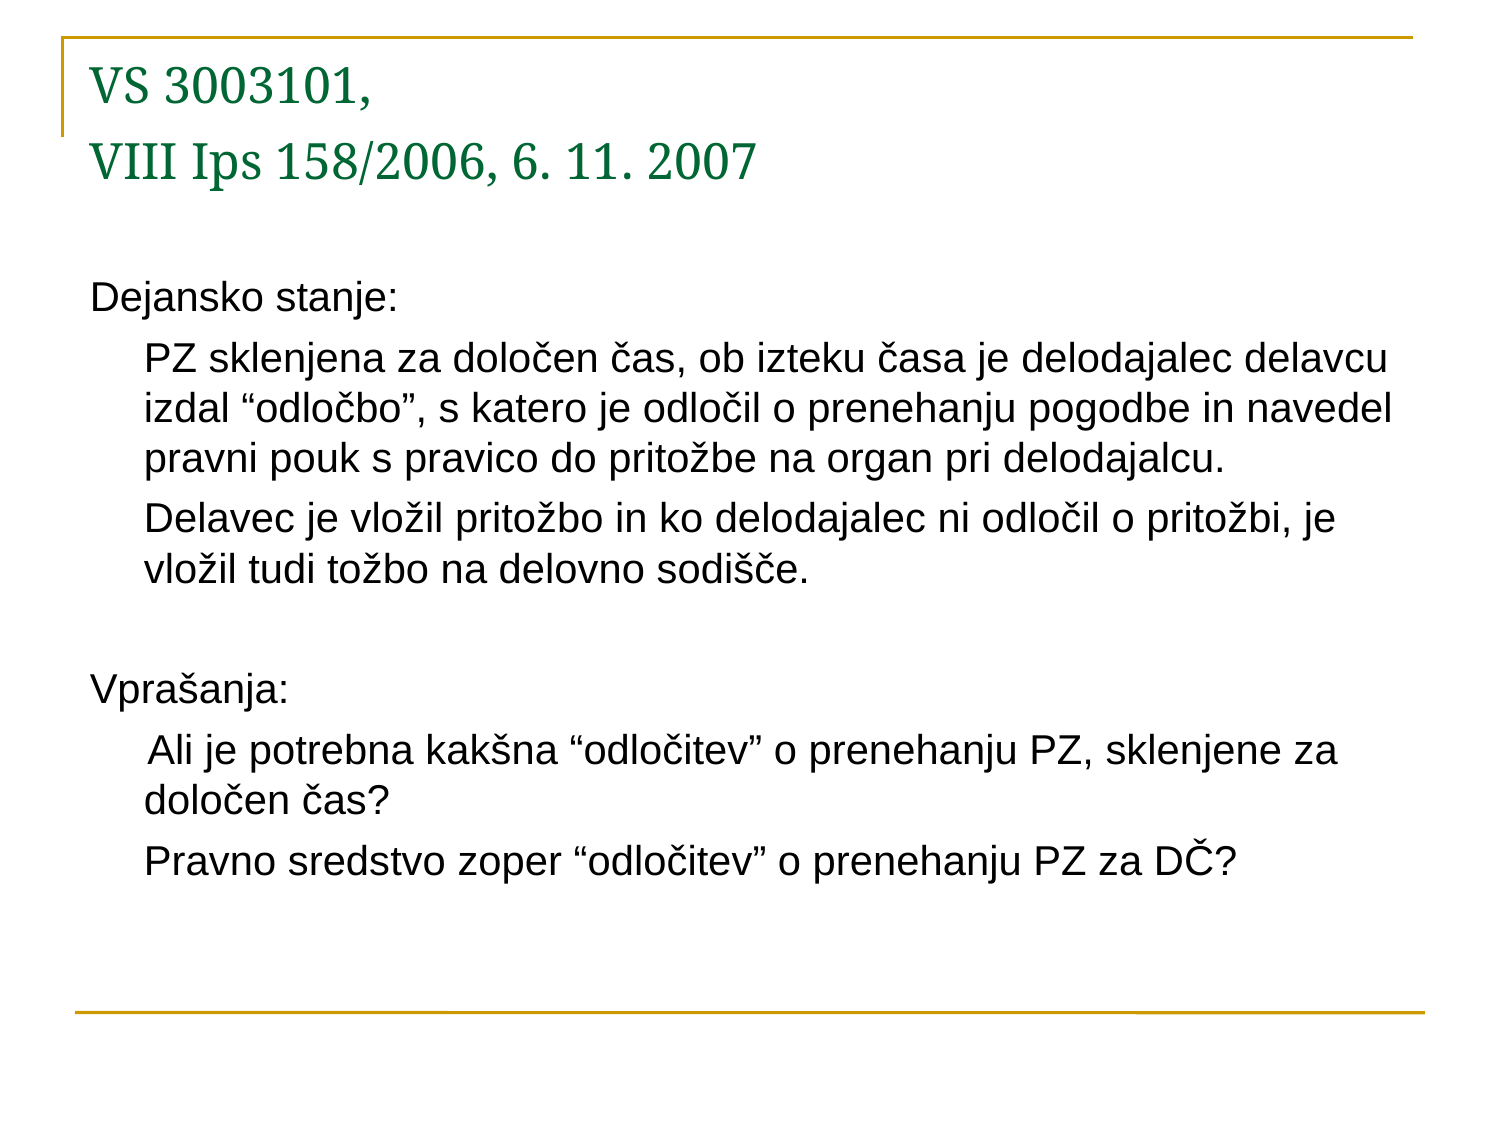

# VS 3003101, VIII Ips 158/2006, 6. 11. 2007
Dejansko stanje:
	PZ sklenjena za določen čas, ob izteku časa je delodajalec delavcu izdal “odločbo”, s katero je odločil o prenehanju pogodbe in navedel pravni pouk s pravico do pritožbe na organ pri delodajalcu.
	Delavec je vložil pritožbo in ko delodajalec ni odločil o pritožbi, je vložil tudi tožbo na delovno sodišče.
Vprašanja:
 Ali je potrebna kakšna “odločitev” o prenehanju PZ, sklenjene za določen čas?
	Pravno sredstvo zoper “odločitev” o prenehanju PZ za DČ?